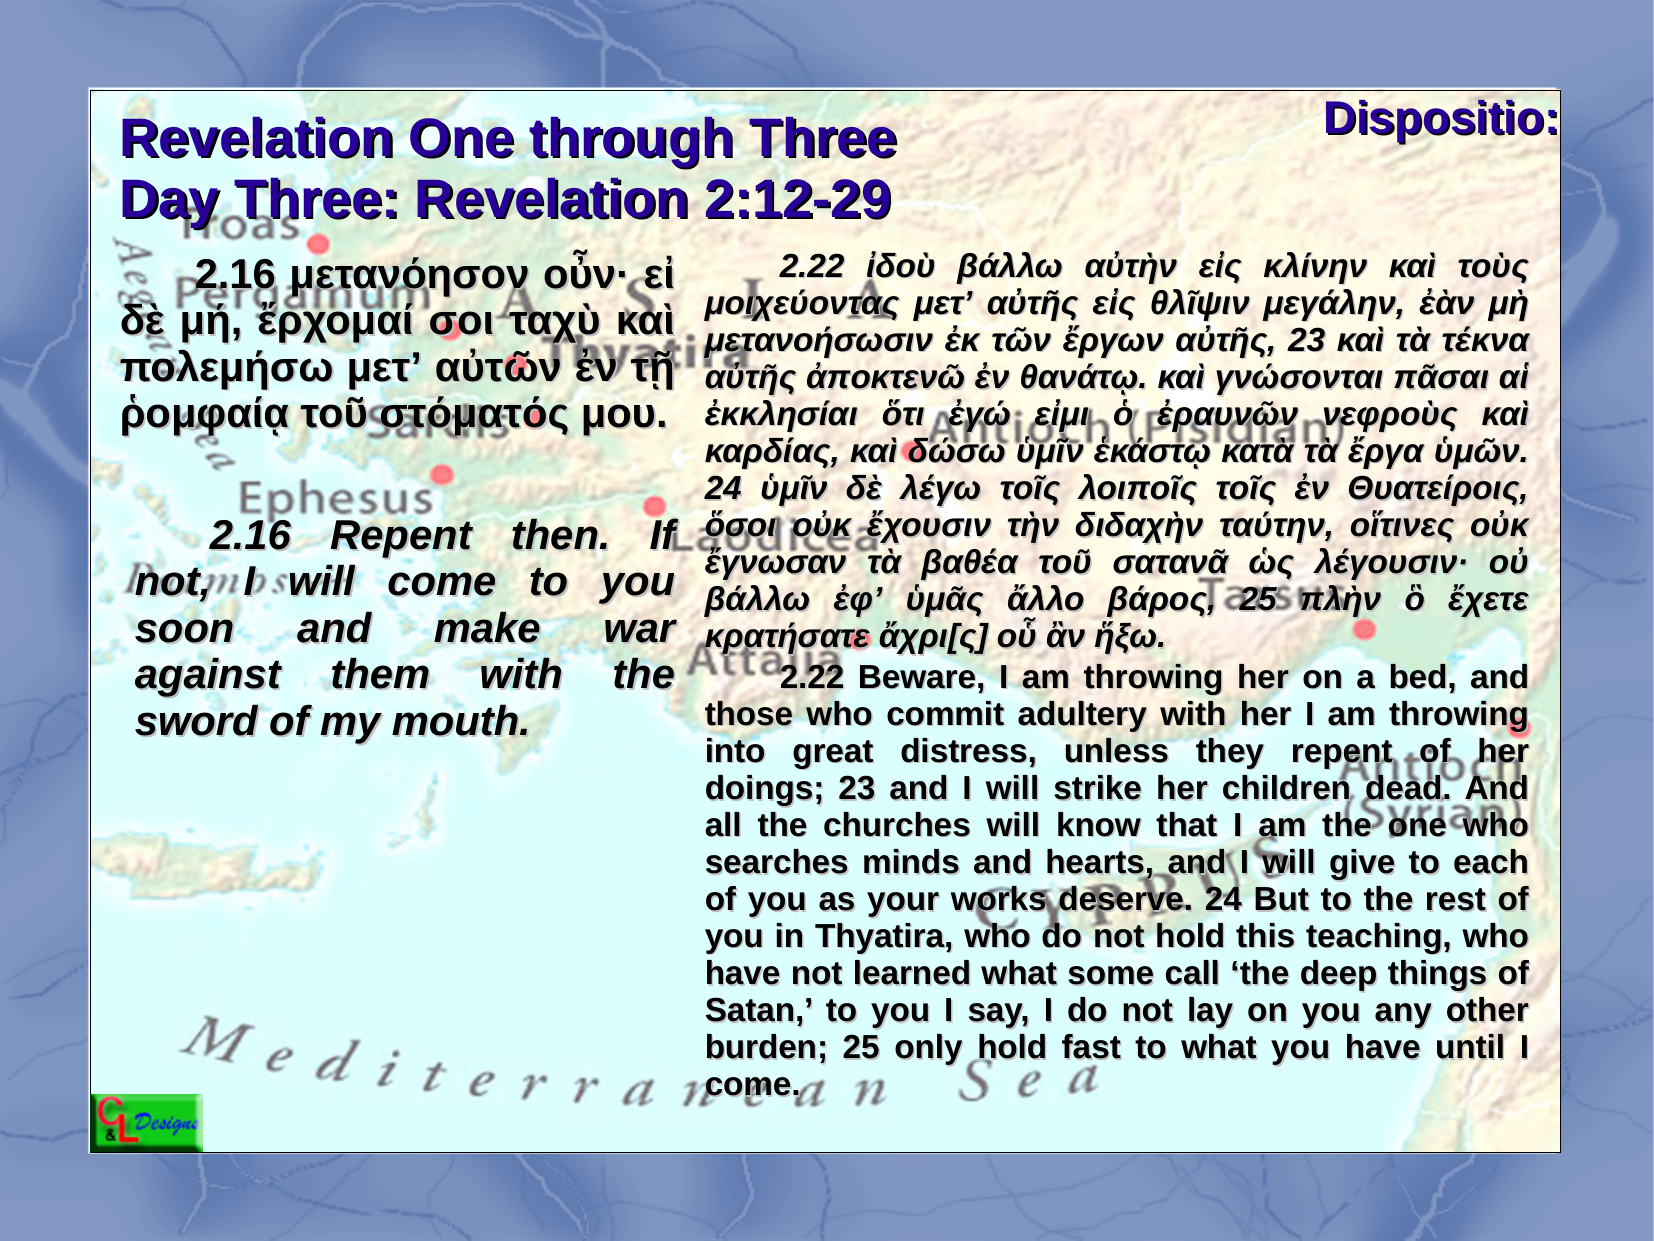

Dispositio:
# Revelation One through Three Day Three: Revelation 2:12-29
	2.22 ἰδοὺ βάλλω αὐτὴν εἰς κλίνην καὶ τοὺς μοιχεύοντας μετʼ αὐτῆς εἰς θλῖψιν μεγάλην, ἐὰν μὴ μετανοήσωσιν ἐκ τῶν ἔργων αὐτῆς, 23 καὶ τὰ τέκνα αὐτῆς ἀποκτενῶ ἐν θανάτῳ. καὶ γνώσονται πᾶσαι αἱ ἐκκλησίαι ὅτι ἐγώ εἰμι ὁ ἐραυνῶν νεφροὺς καὶ καρδίας, καὶ δώσω ὑμῖν ἑκάστῳ κατὰ τὰ ἔργα ὑμῶν. 24 ὑμῖν δὲ λέγω τοῖς λοιποῖς τοῖς ἐν Θυατείροις, ὅσοι οὐκ ἔχουσιν τὴν διδαχὴν ταύτην, οἵτινες οὐκ ἔγνωσαν τὰ βαθέα τοῦ σατανᾶ ὡς λέγουσιν· οὐ βάλλω ἐφʼ ὑμᾶς ἄλλο βάρος, 25 πλὴν ὃ ἔχετε κρατήσατε ἄχρι[ς] οὗ ἂν ἥξω.
	2.16 μετανόησον οὖν· εἰ δὲ μή, ἔρχομαί σοι ταχὺ καὶ πολεμήσω μετʼ αὐτῶν ἐν τῇ ῥομφαίᾳ τοῦ στόματός μου.
	2.16 Repent then. If not, I will come to you soon and make war against them with the sword of my mouth.
	2.22 Beware, I am throwing her on a bed, and those who commit adultery with her I am throwing into great distress, unless they repent of her doings; 23 and I will strike her children dead. And all the churches will know that I am the one who searches minds and hearts, and I will give to each of you as your works deserve. 24 But to the rest of you in Thyatira, who do not hold this teaching, who have not learned what some call ‘the deep things of Satan,’ to you I say, I do not lay on you any other burden; 25 only hold fast to what you have until I come.